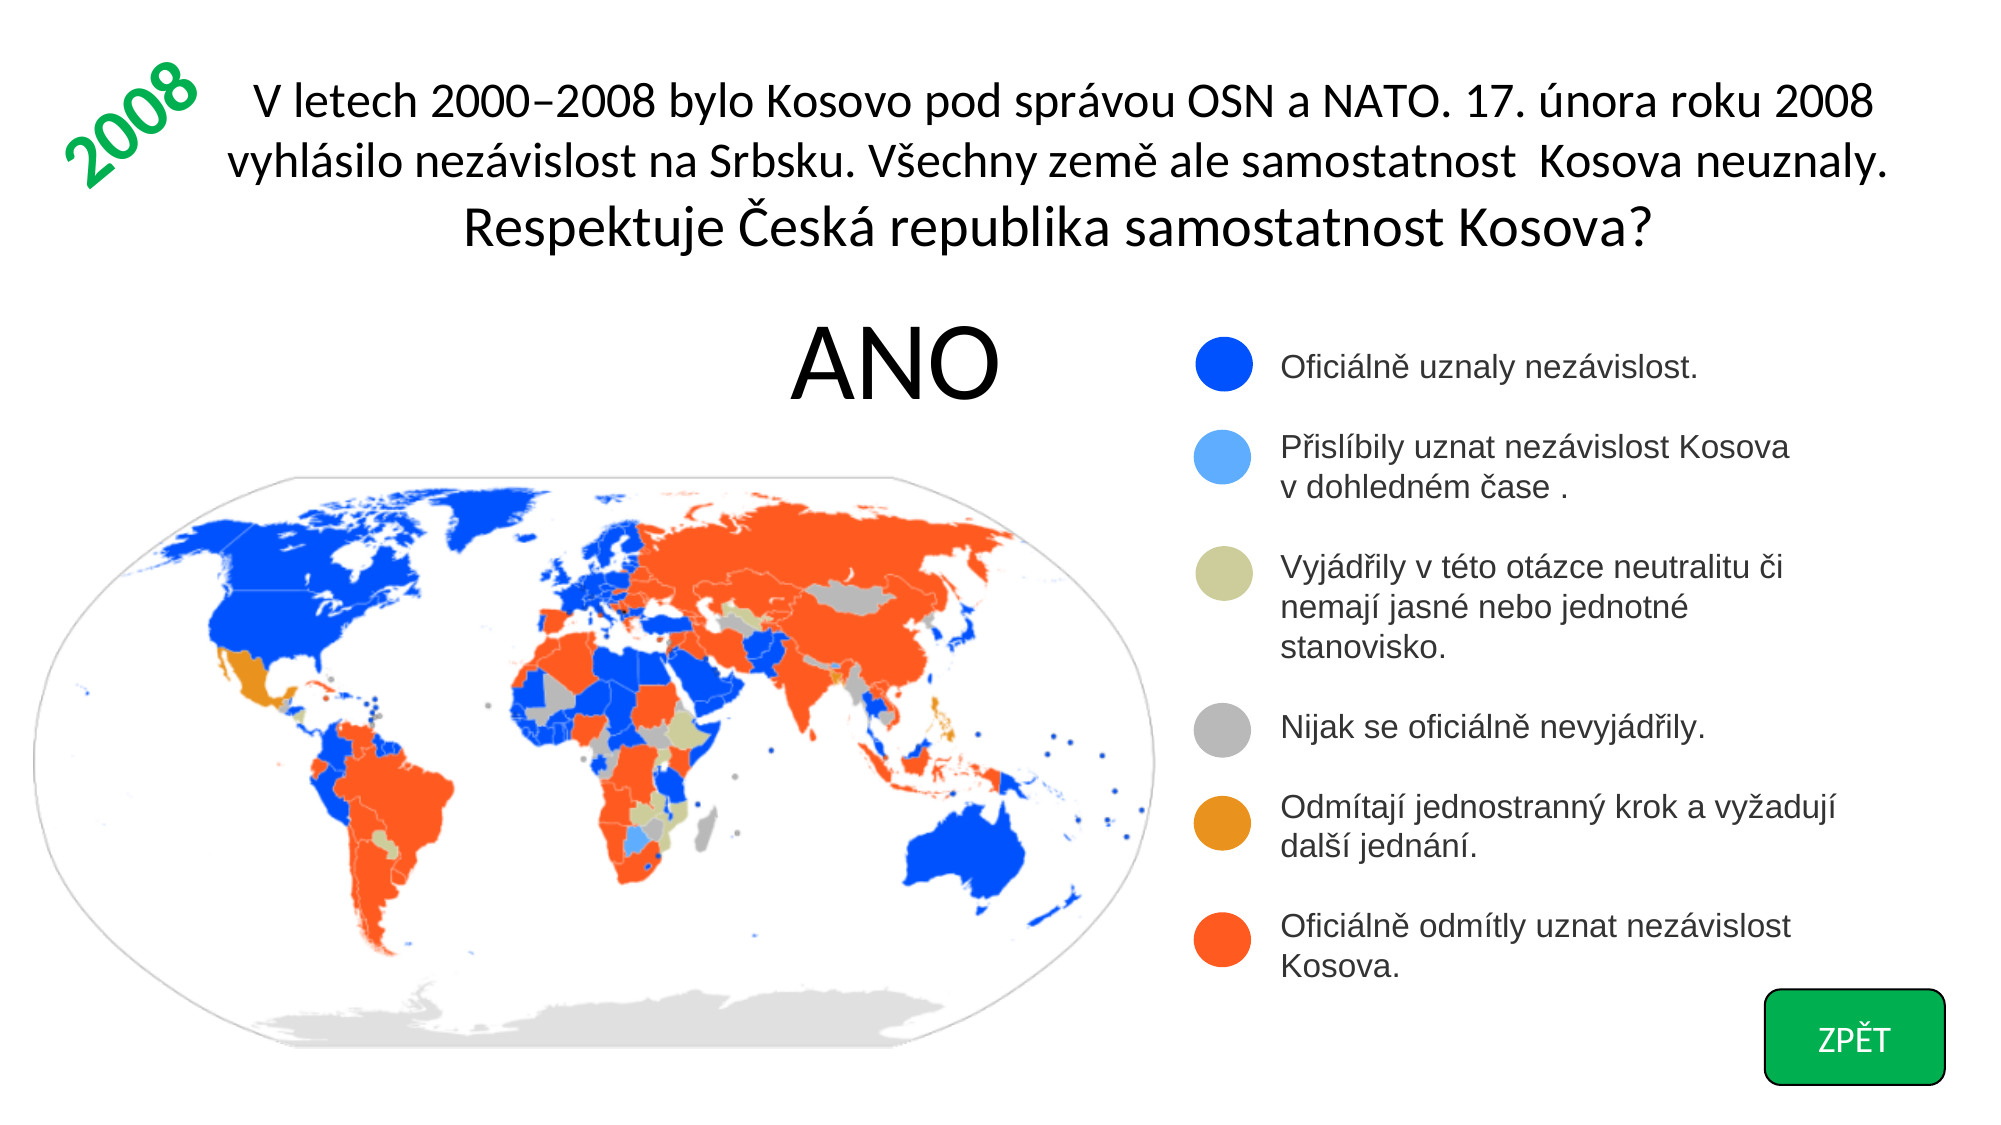

V letech 2000–2008 bylo Kosovo pod správou OSN a NATO. 17. února roku 2008 vyhlásilo nezávislost na Srbsku. Všechny země ale samostatnost Kosova neuznaly.
Respektuje Česká republika samostatnost Kosova?
2008
ANO
Oficiálně uznaly nezávislost.
Přislíbily uznat nezávislost Kosova v dohledném čase .
Vyjádřily v této otázce neutralitu či nemají jasné nebo jednotné stanovisko.
Nijak se oficiálně nevyjádřily.
Odmítají jednostranný krok a vyžadují další jednání.
Oficiálně odmítly uznat nezávislost Kosova.
ZPĚT